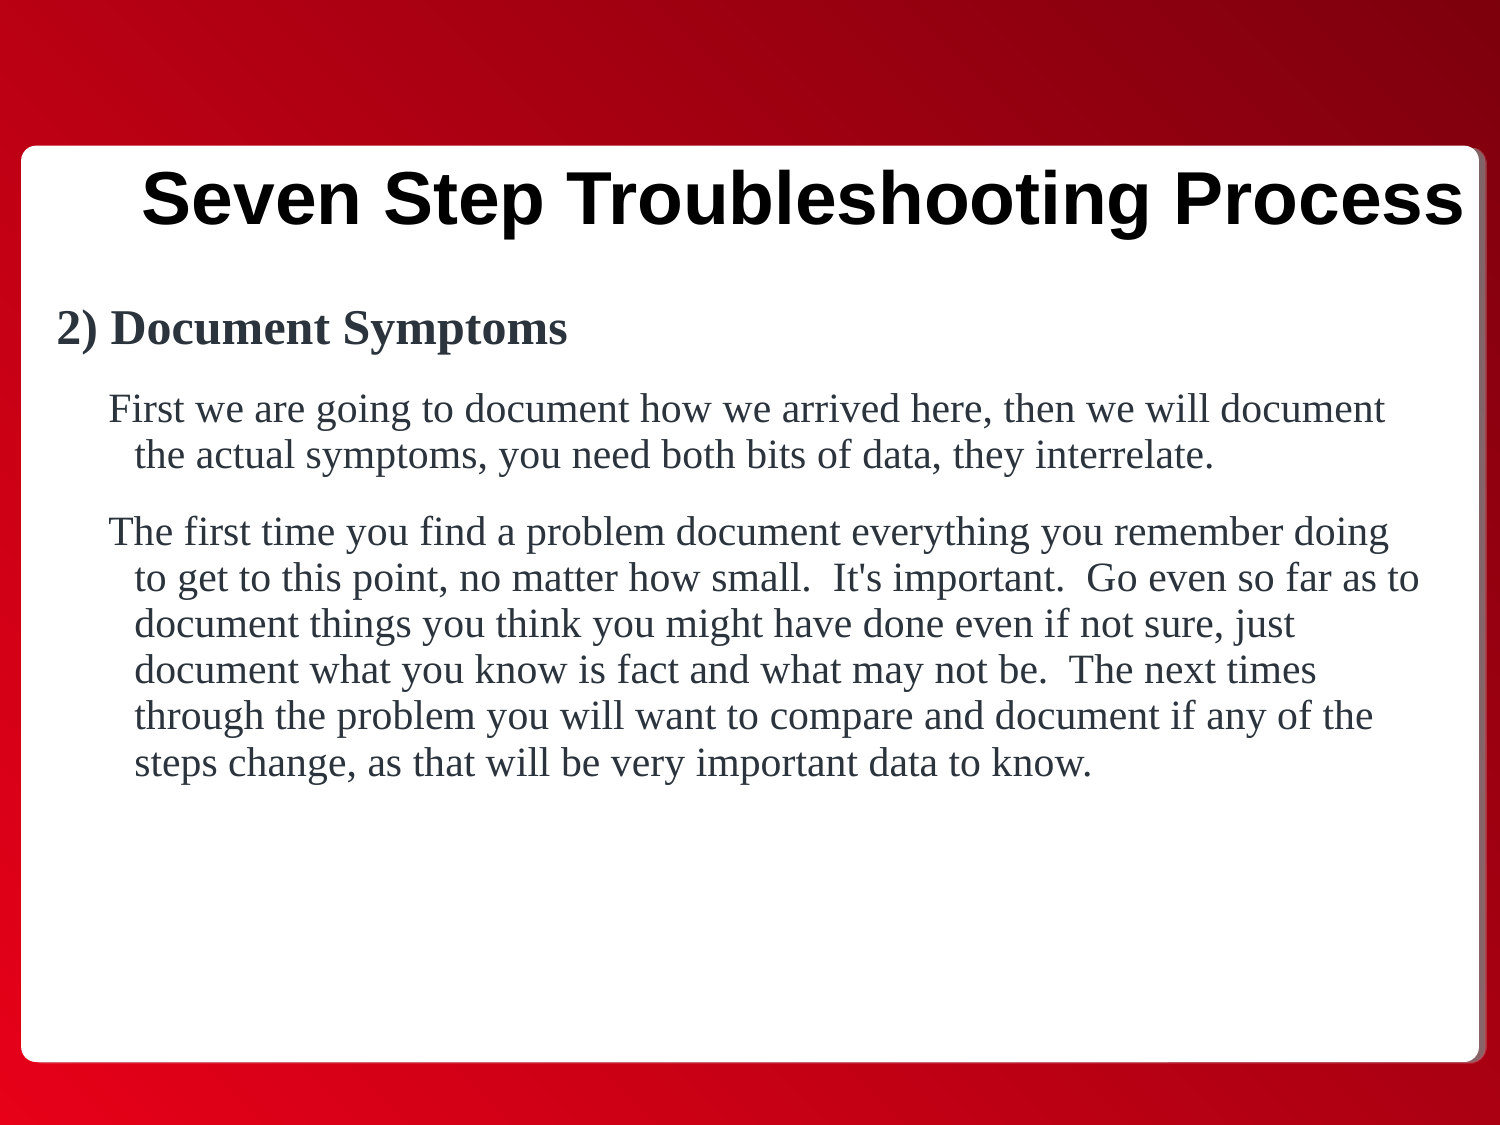

# Seven Step Troubleshooting Process
2) Document Symptoms
First we are going to document how we arrived here, then we will document the actual symptoms, you need both bits of data, they interrelate.
The first time you find a problem document everything you remember doing to get to this point, no matter how small. It's important. Go even so far as to document things you think you might have done even if not sure, just document what you know is fact and what may not be. The next times through the problem you will want to compare and document if any of the steps change, as that will be very important data to know.